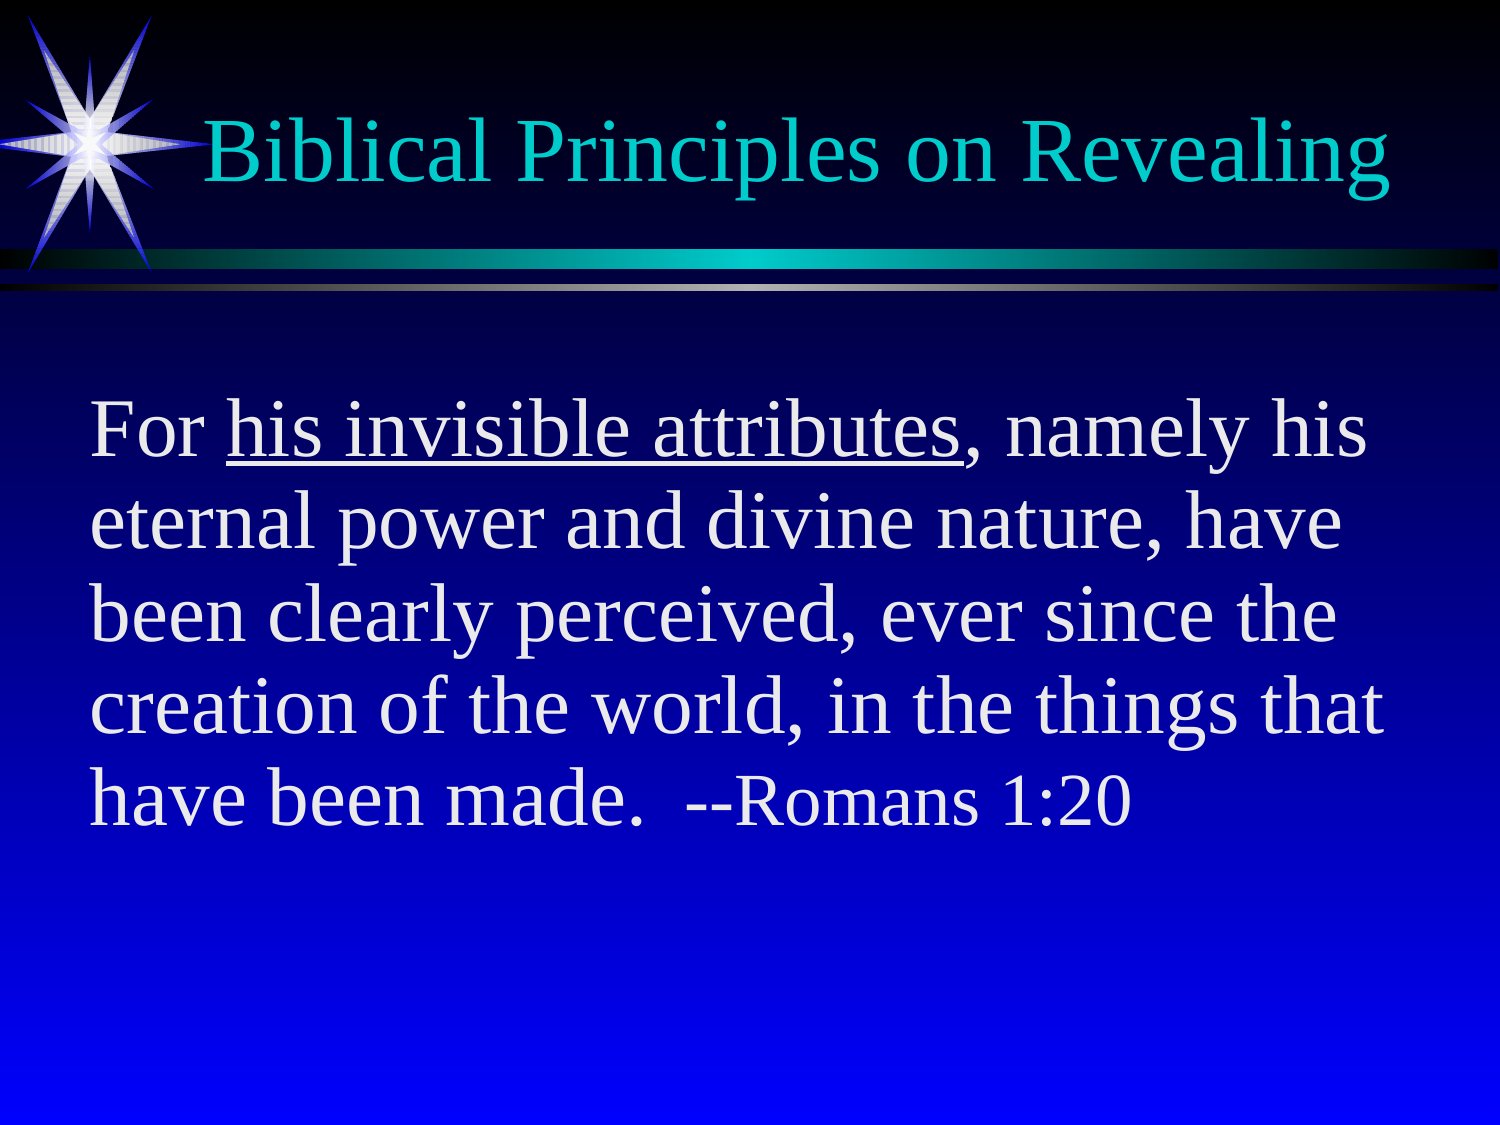

# Biblical Principles on Revealing
For his invisible attributes, namely his eternal power and divine nature, have been clearly perceived, ever since the creation of the world, in the things that have been made. --Romans 1:20